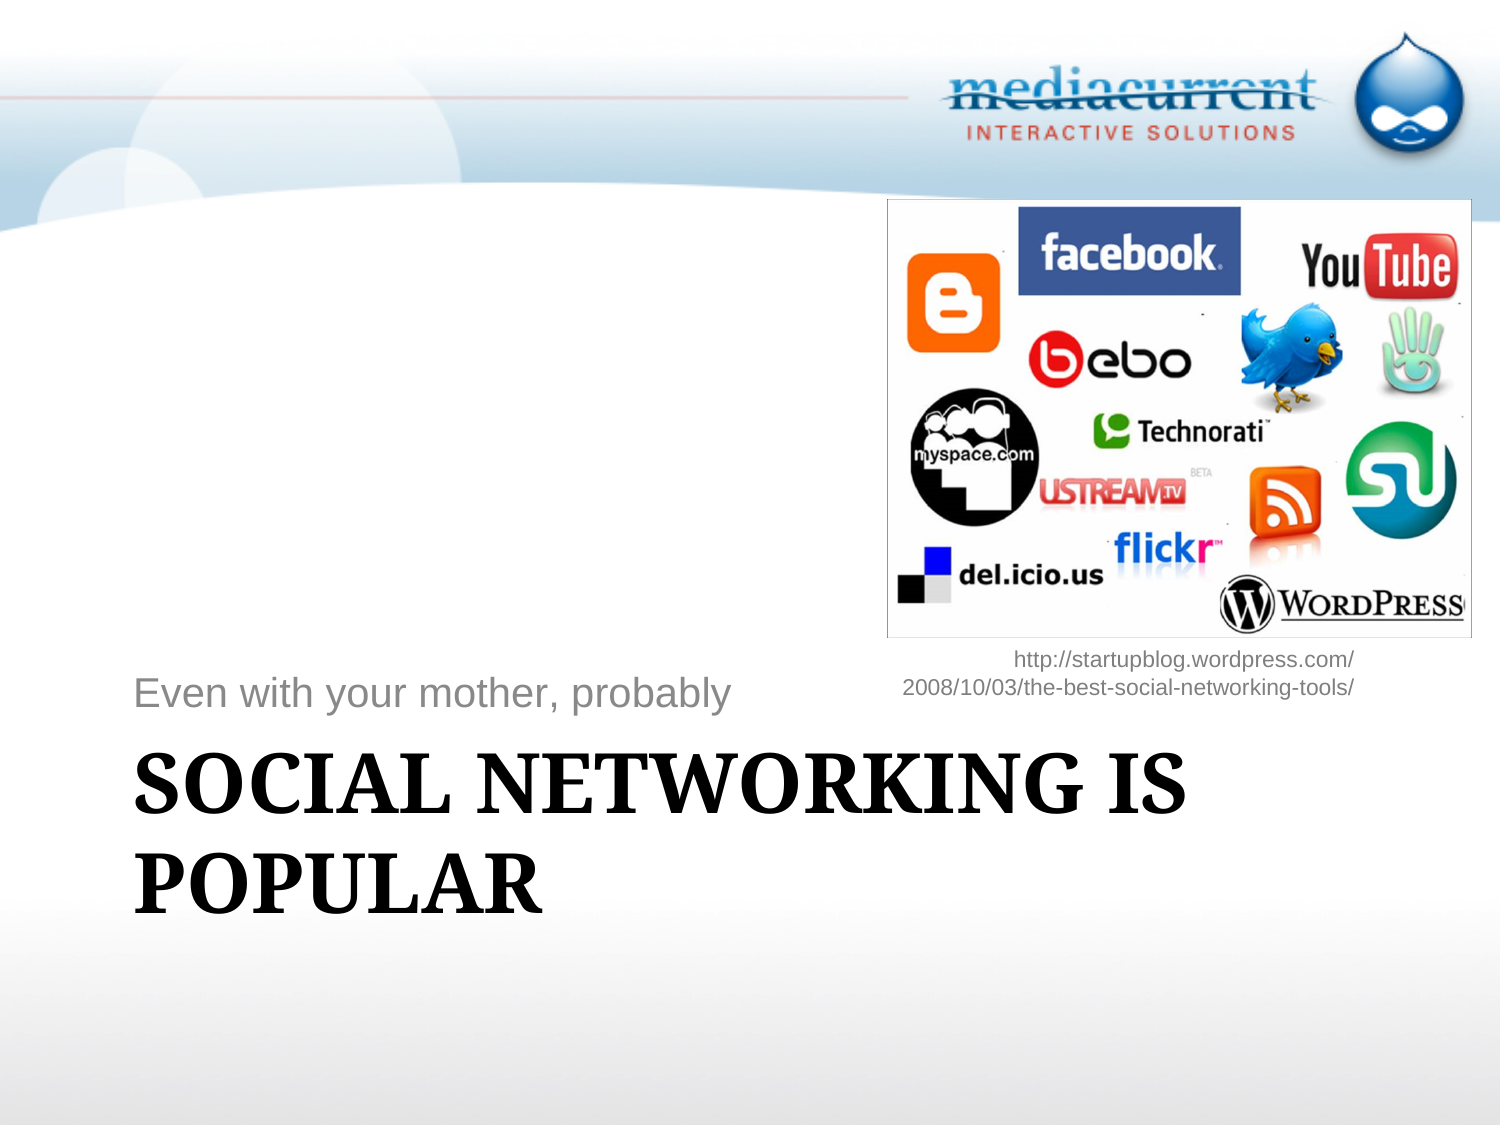

Even with your mother, probably
http://startupblog.wordpress.com/
2008/10/03/the-best-social-networking-tools/
# Social networking is popular